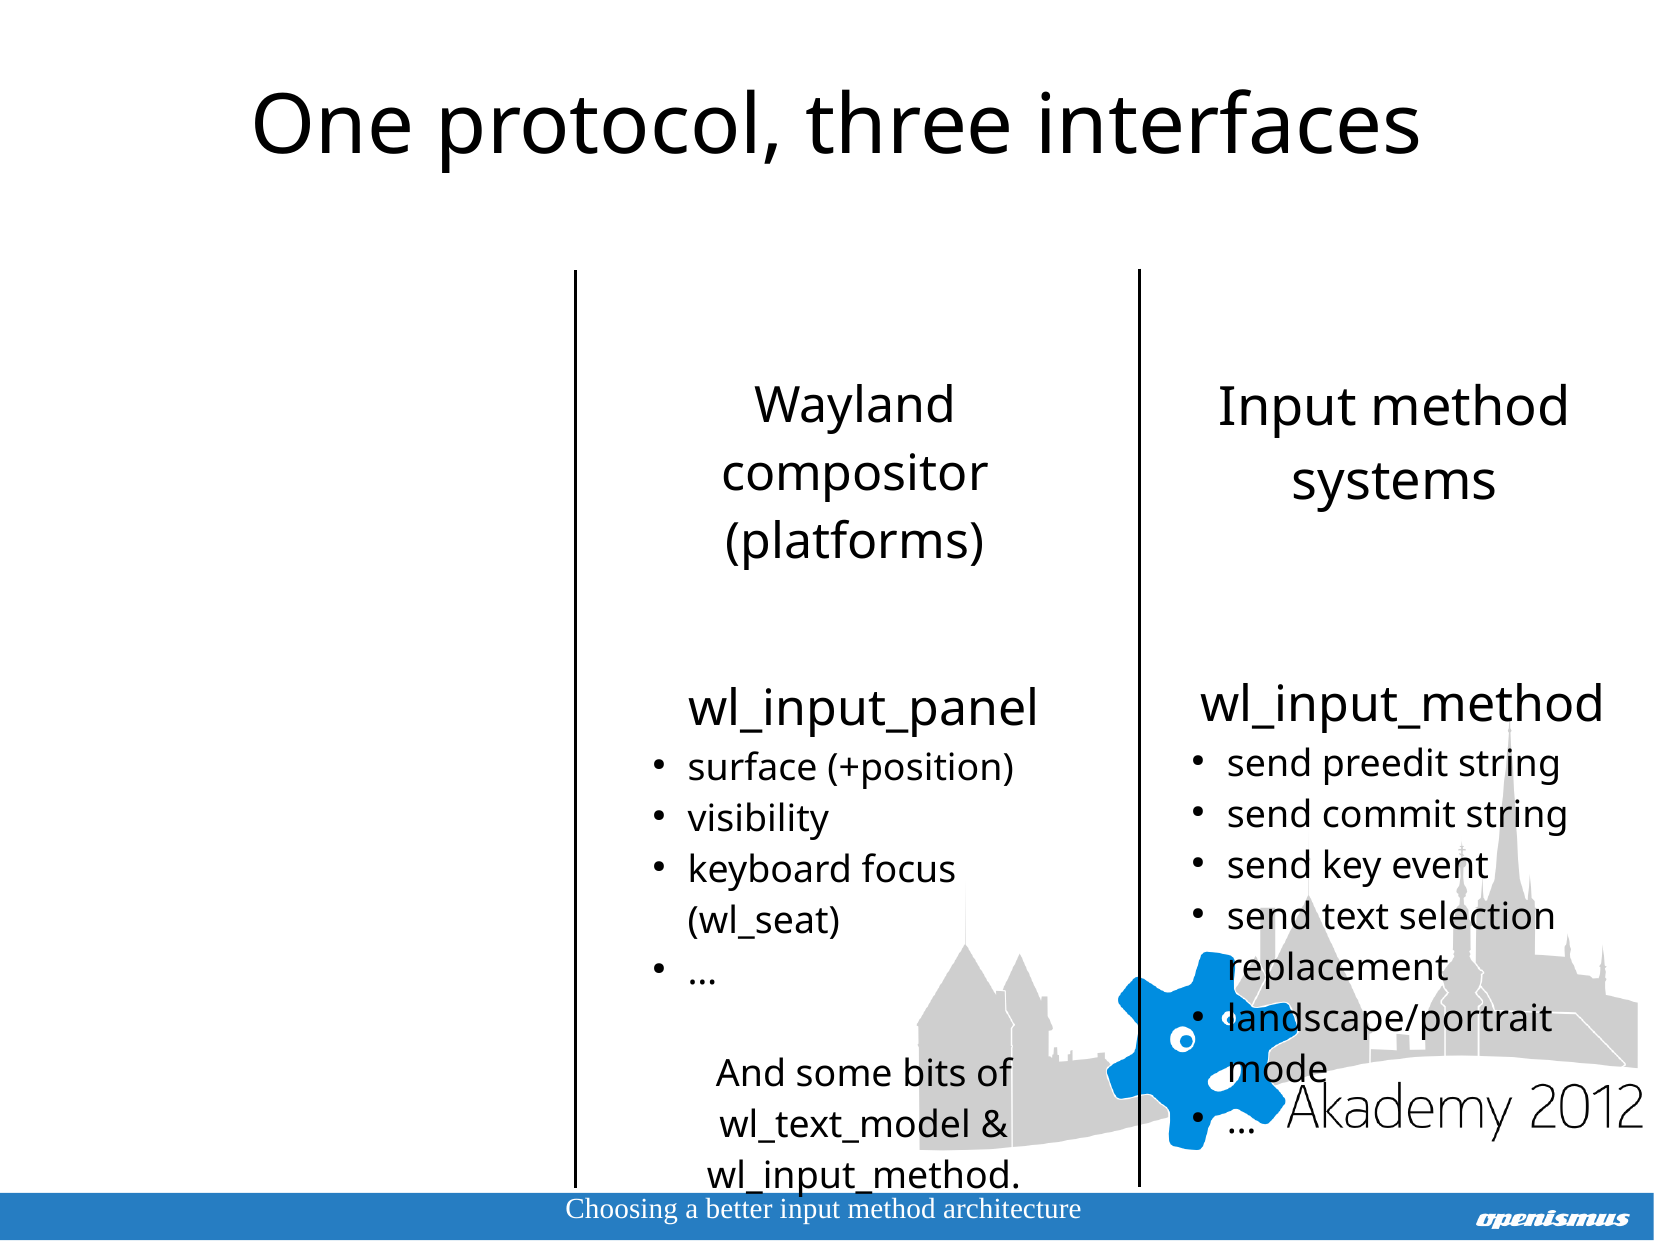

One protocol, three interfaces
Input method systems
Wayland compositor
(platforms)
wl_input_method
send preedit string
send commit string
send key event
send text selection replacement
landscape/portrait mode
…
wl_input_panel
surface (+position)
visibility
keyboard focus (wl_seat)
…
And some bits of wl_text_model & wl_input_method.